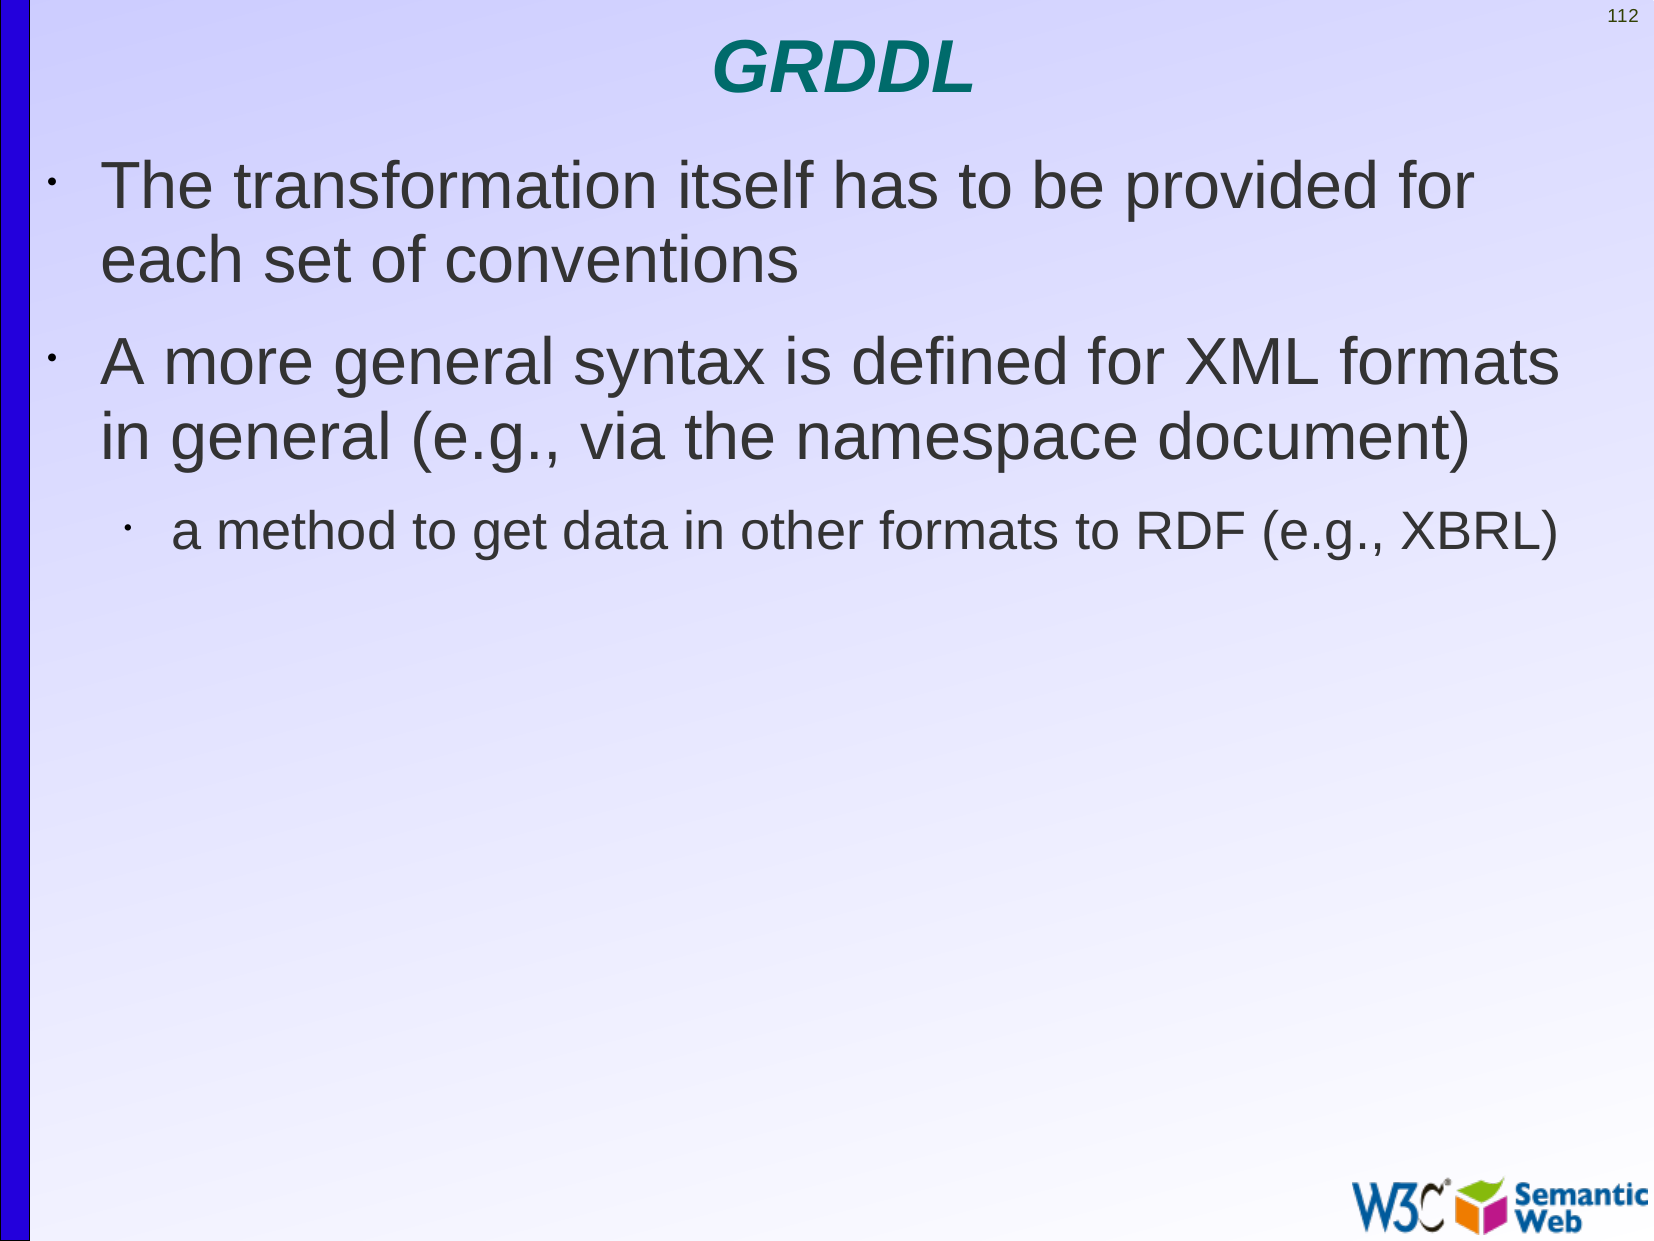

# GRDDL
The transformation itself has to be provided for each set of conventions
A more general syntax is defined for XML formats in general (e.g., via the namespace document)
a method to get data in other formats to RDF (e.g., XBRL)